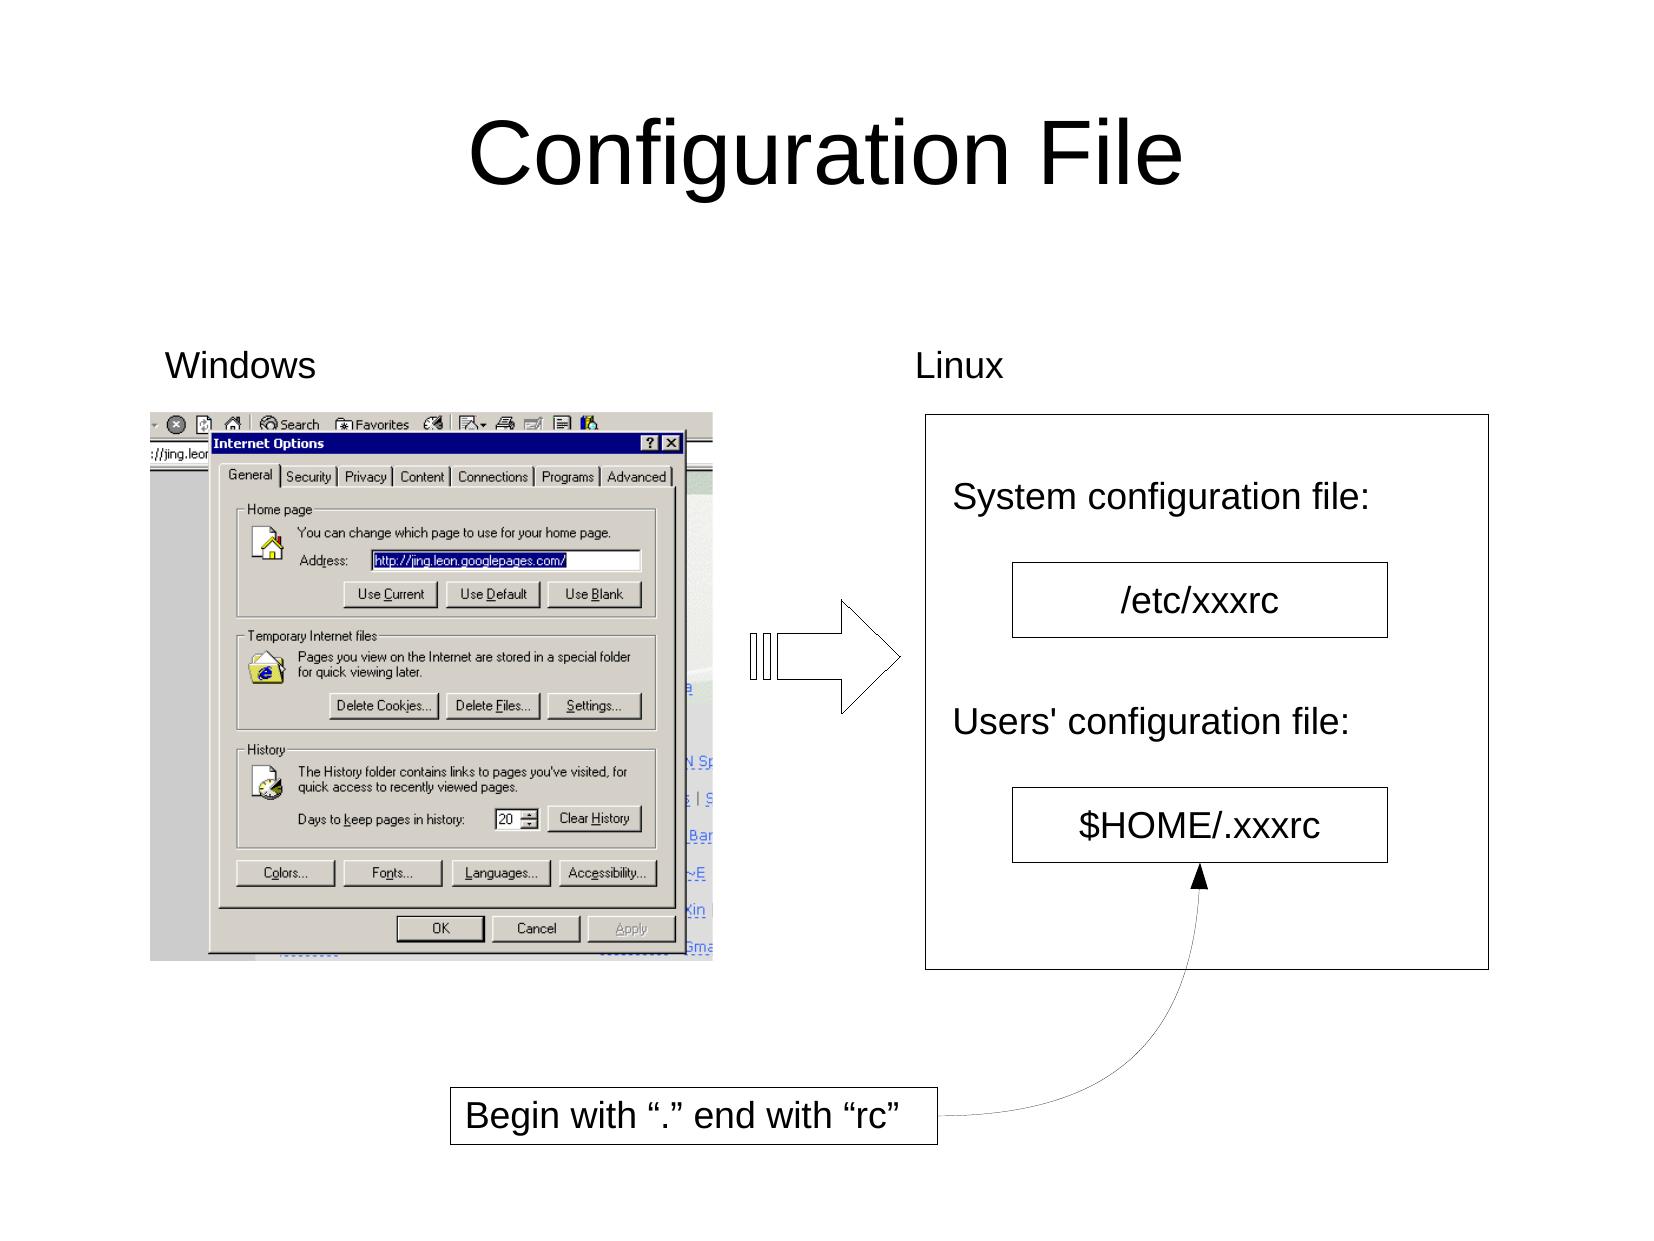

# Configuration File
Windows
Linux
System configuration file:
/etc/xxxrc
Users' configuration file:
$HOME/.xxxrc
Begin with “.” end with “rc”